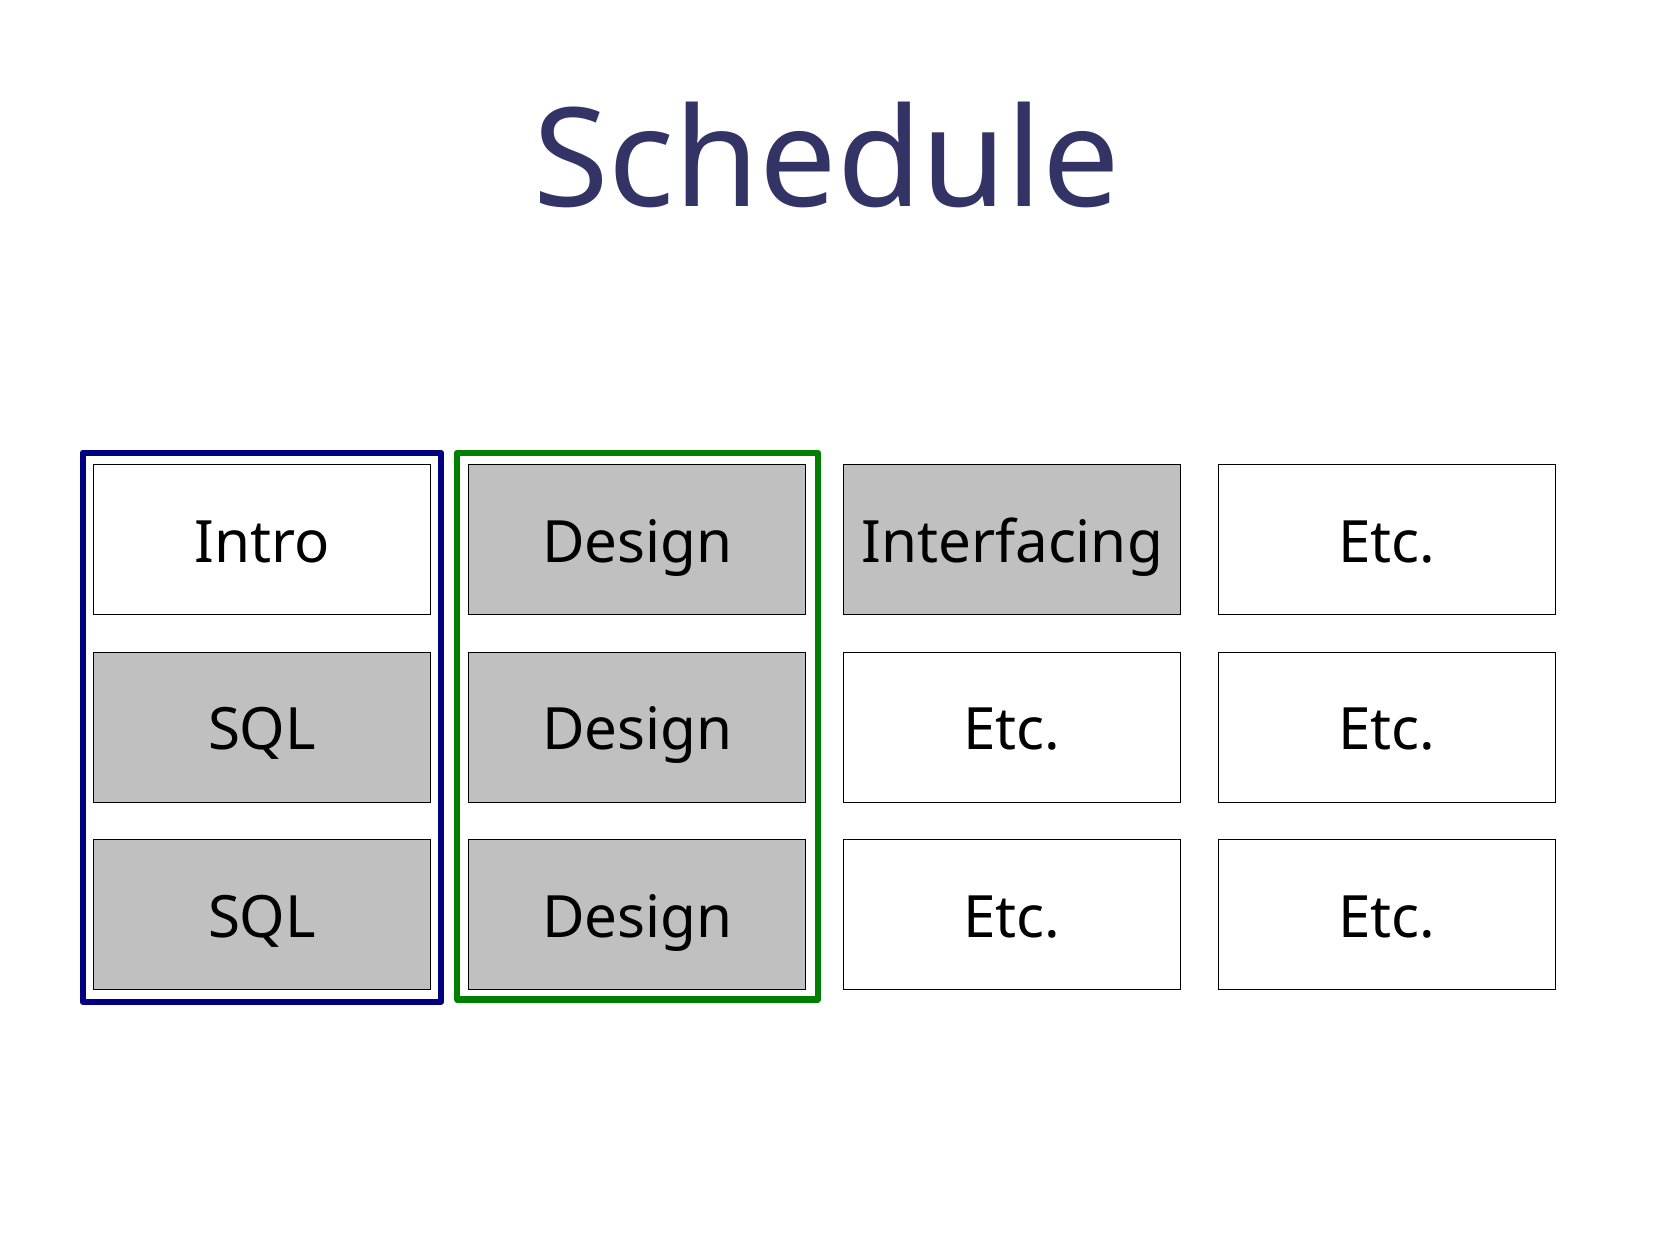

# Schedule
Intro
Design
Interfacing
Etc.
SQL
Design
Etc.
Etc.
SQL
Design
Etc.
Etc.